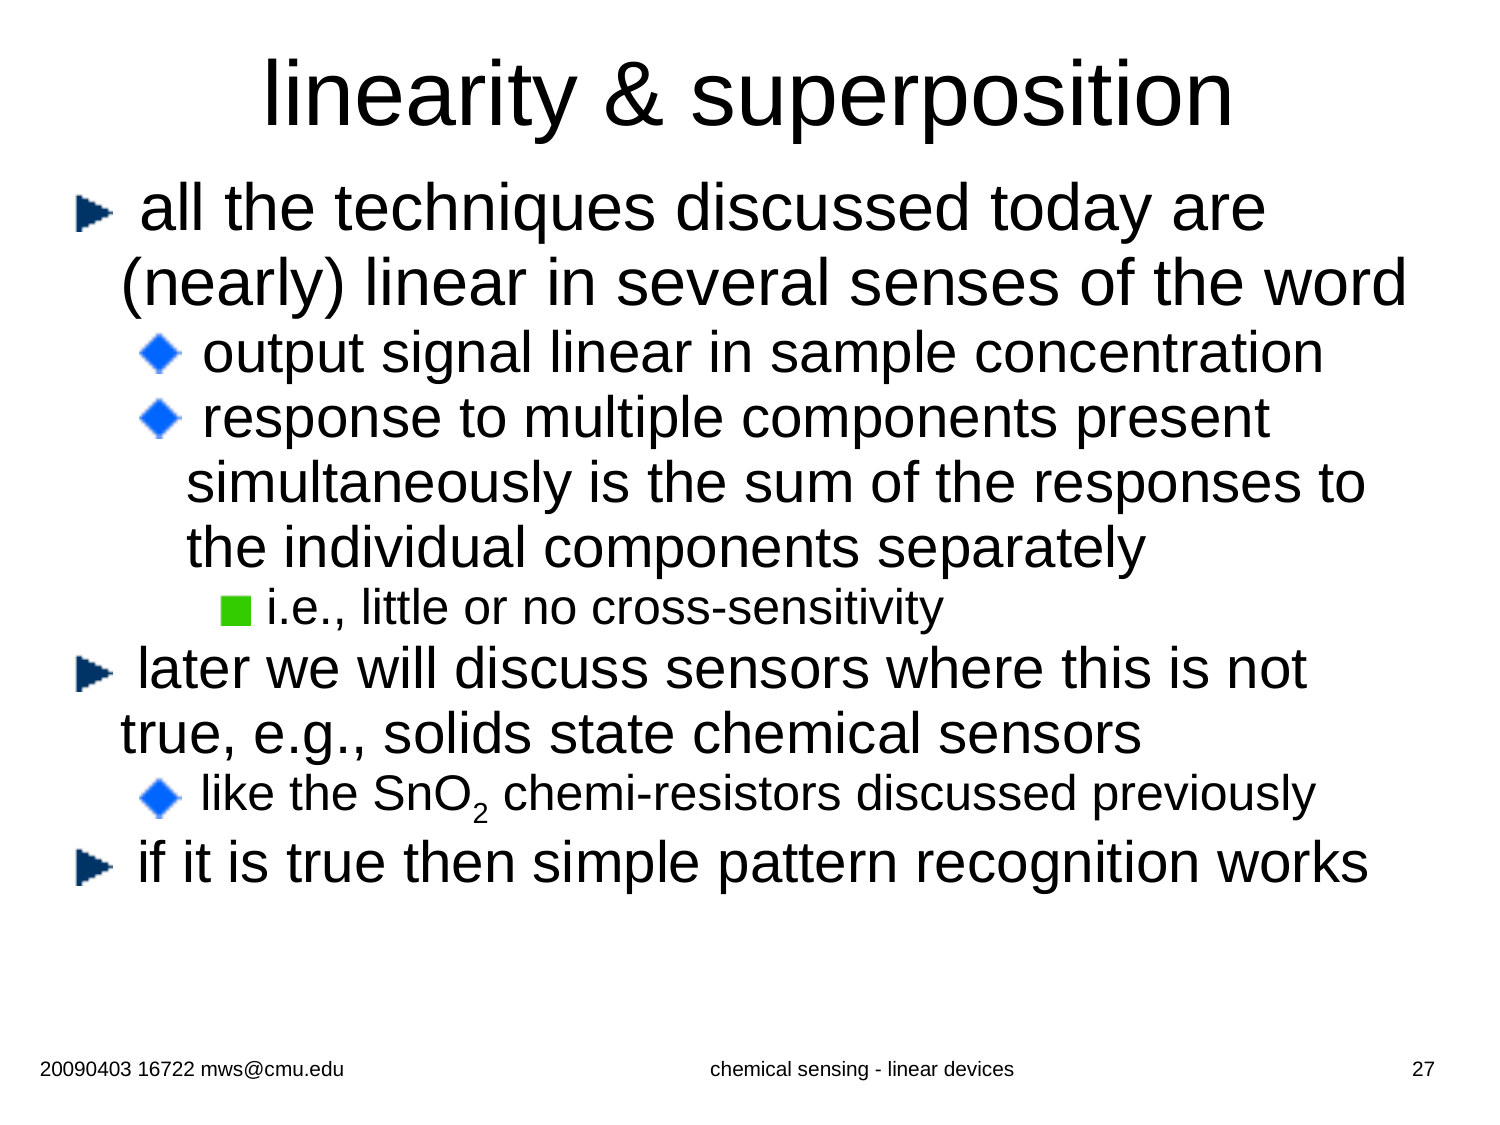

# linearity & superposition
 all the techniques discussed today are (nearly) linear in several senses of the word
 output signal linear in sample concentration
 response to multiple components present simultaneously is the sum of the responses to the individual components separately
 i.e., little or no cross-sensitivity
 later we will discuss sensors where this is not true, e.g., solids state chemical sensors
 like the SnO2 chemi-resistors discussed previously
 if it is true then simple pattern recognition works
20090403 16722 mws@cmu.edu
chemical sensing - linear devices
27